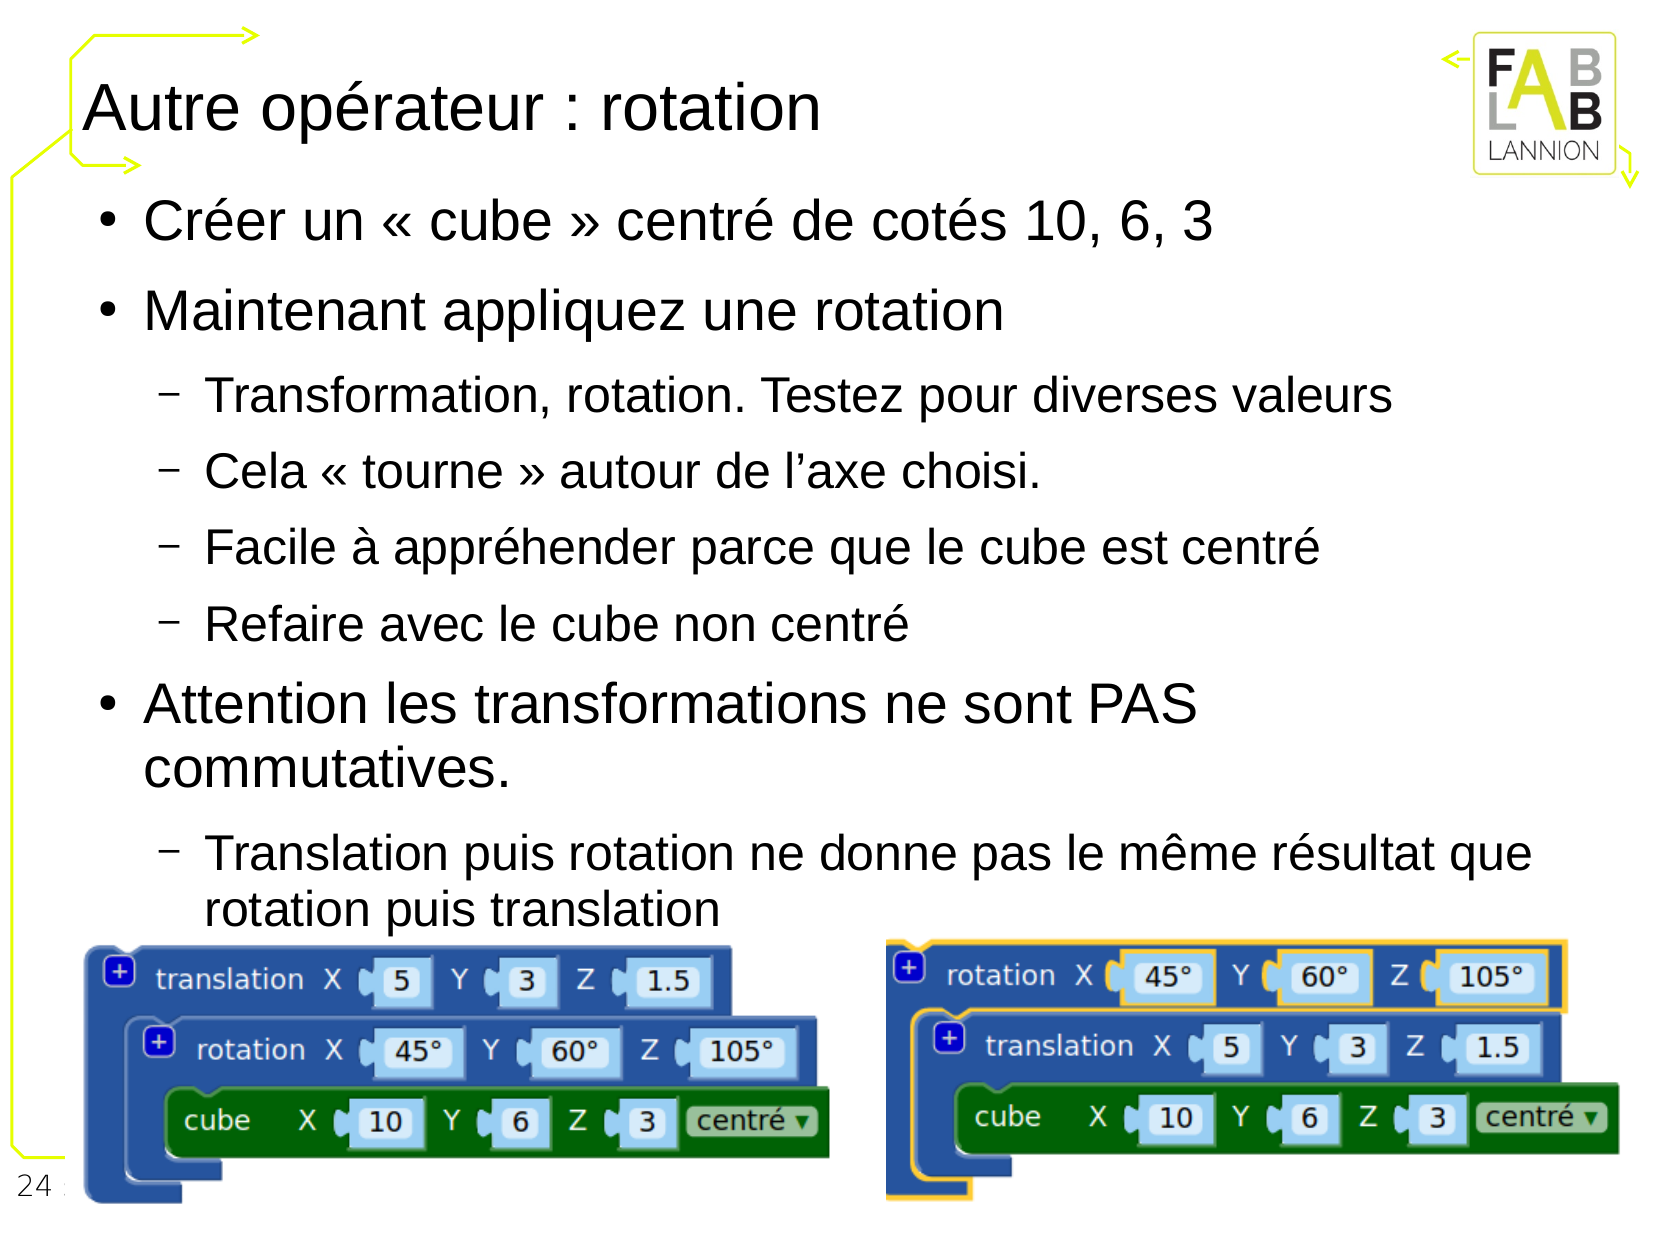

# Autre opérateur : rotation
Créer un « cube » centré de cotés 10, 6, 3
Maintenant appliquez une rotation
Transformation, rotation. Testez pour diverses valeurs
Cela « tourne » autour de l’axe choisi.
Facile à appréhender parce que le cube est centré
Refaire avec le cube non centré
Attention les transformations ne sont PAS commutatives.
Translation puis rotation ne donne pas le même résultat que rotation puis translation
18